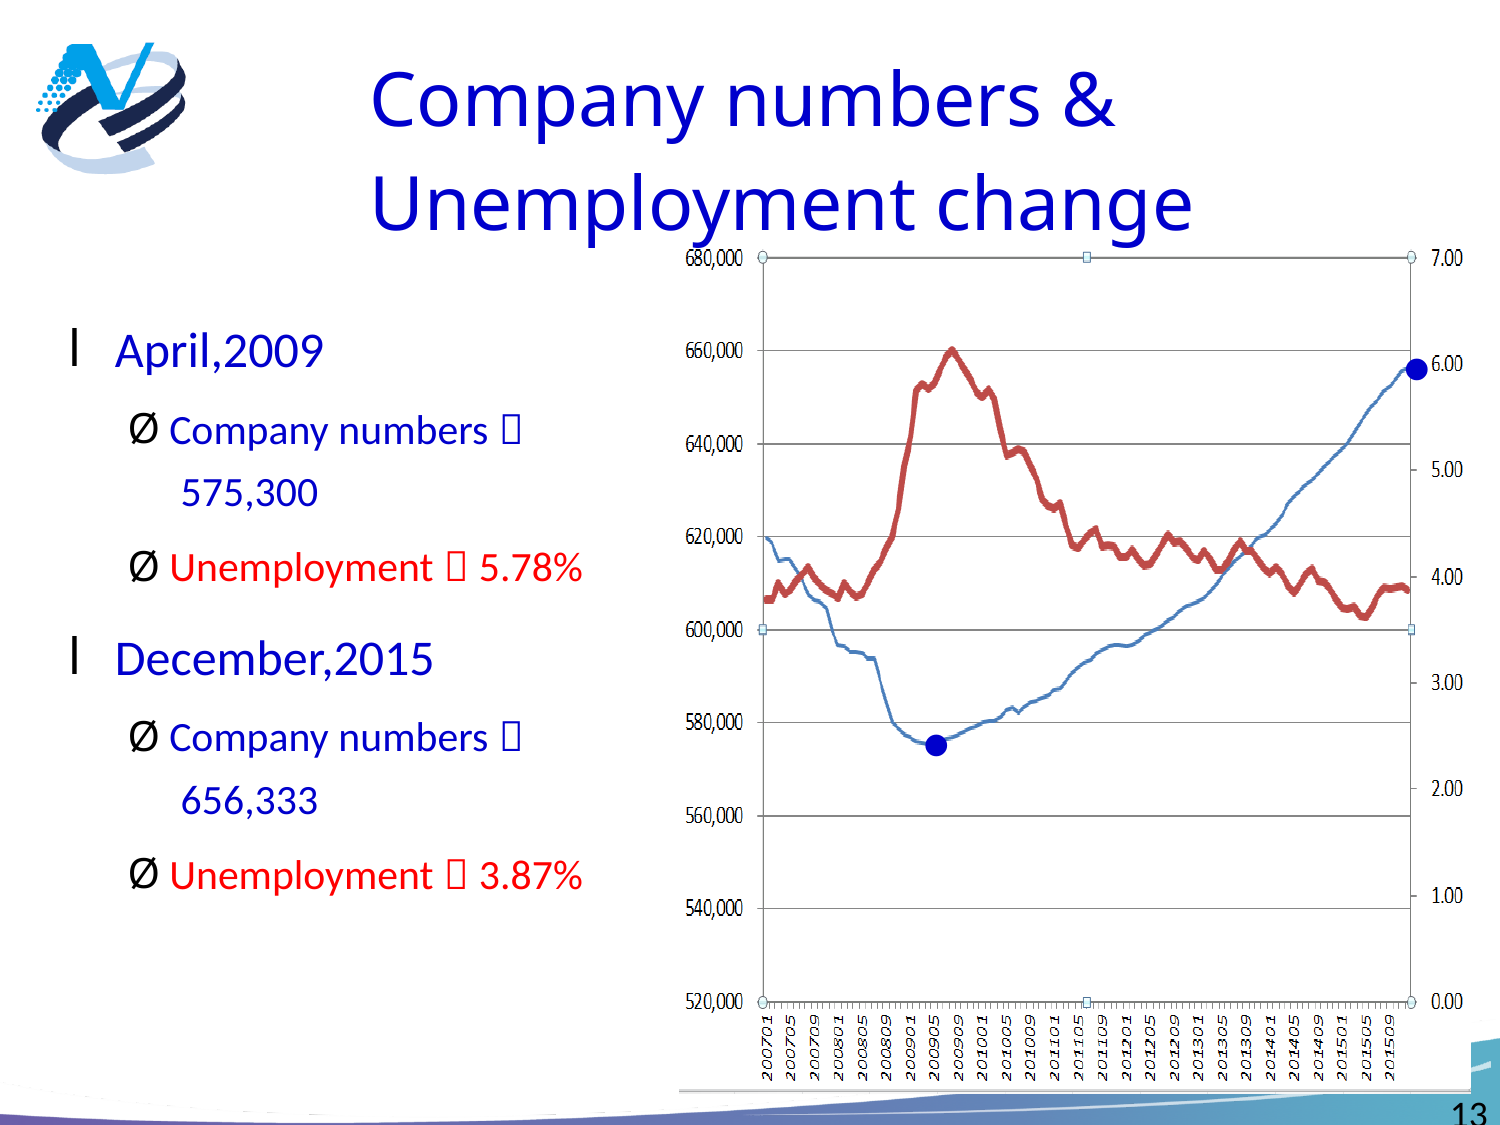

Company numbers & Unemployment change
April,2009
 Company numbers：575,300
 Unemployment：5.78%

December,2015
 Company numbers：656,333
 Unemployment：3.87%
